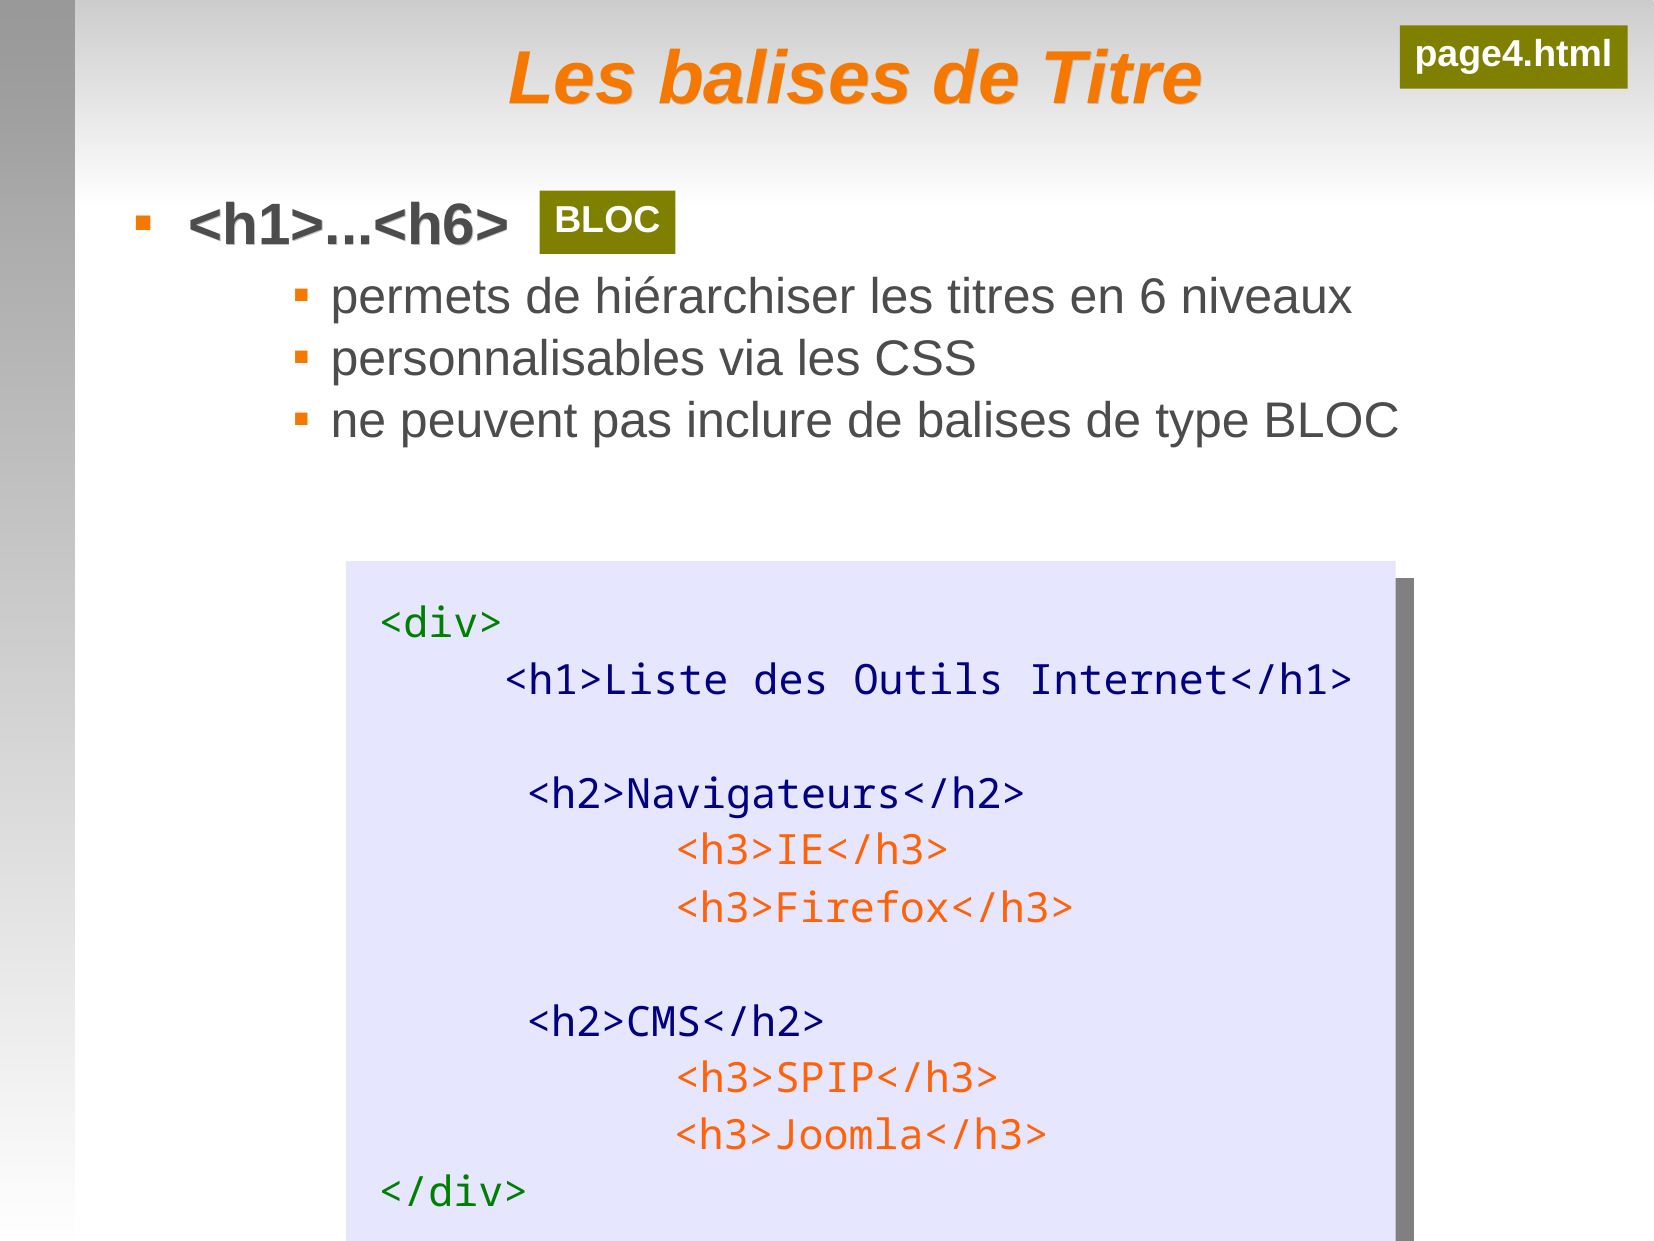

# Les balises de Titre
page4.html
BLOC
<h1>...<h6>
permets de hiérarchiser les titres en 6 niveaux
personnalisables via les CSS
ne peuvent pas inclure de balises de type BLOC
<div>
 <h1>Liste des Outils Internet</h1>
 	<h2>Navigateurs</h2>
 	 <h3>IE</h3>
 	 <h3>Firefox</h3>
 	<h2>CMS</h2>
 	 <h3>SPIP</h3>
 		<h3>Joomla</h3>
</div>